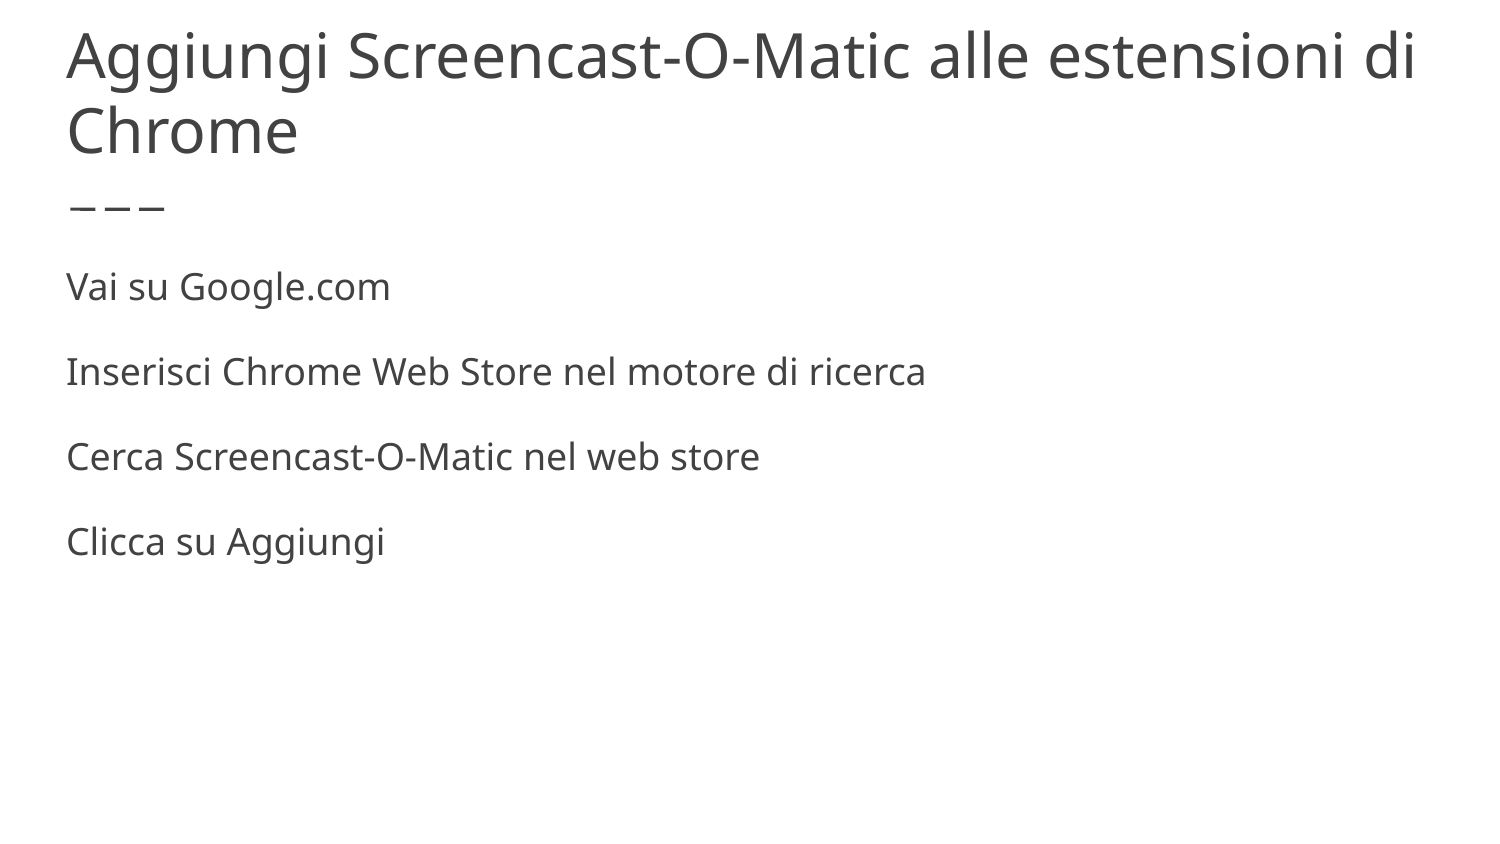

# Aggiungi Screencast-O-Matic alle estensioni di Chrome
Vai su Google.com
Inserisci Chrome Web Store nel motore di ricerca
Cerca Screencast-O-Matic nel web store
Clicca su Aggiungi